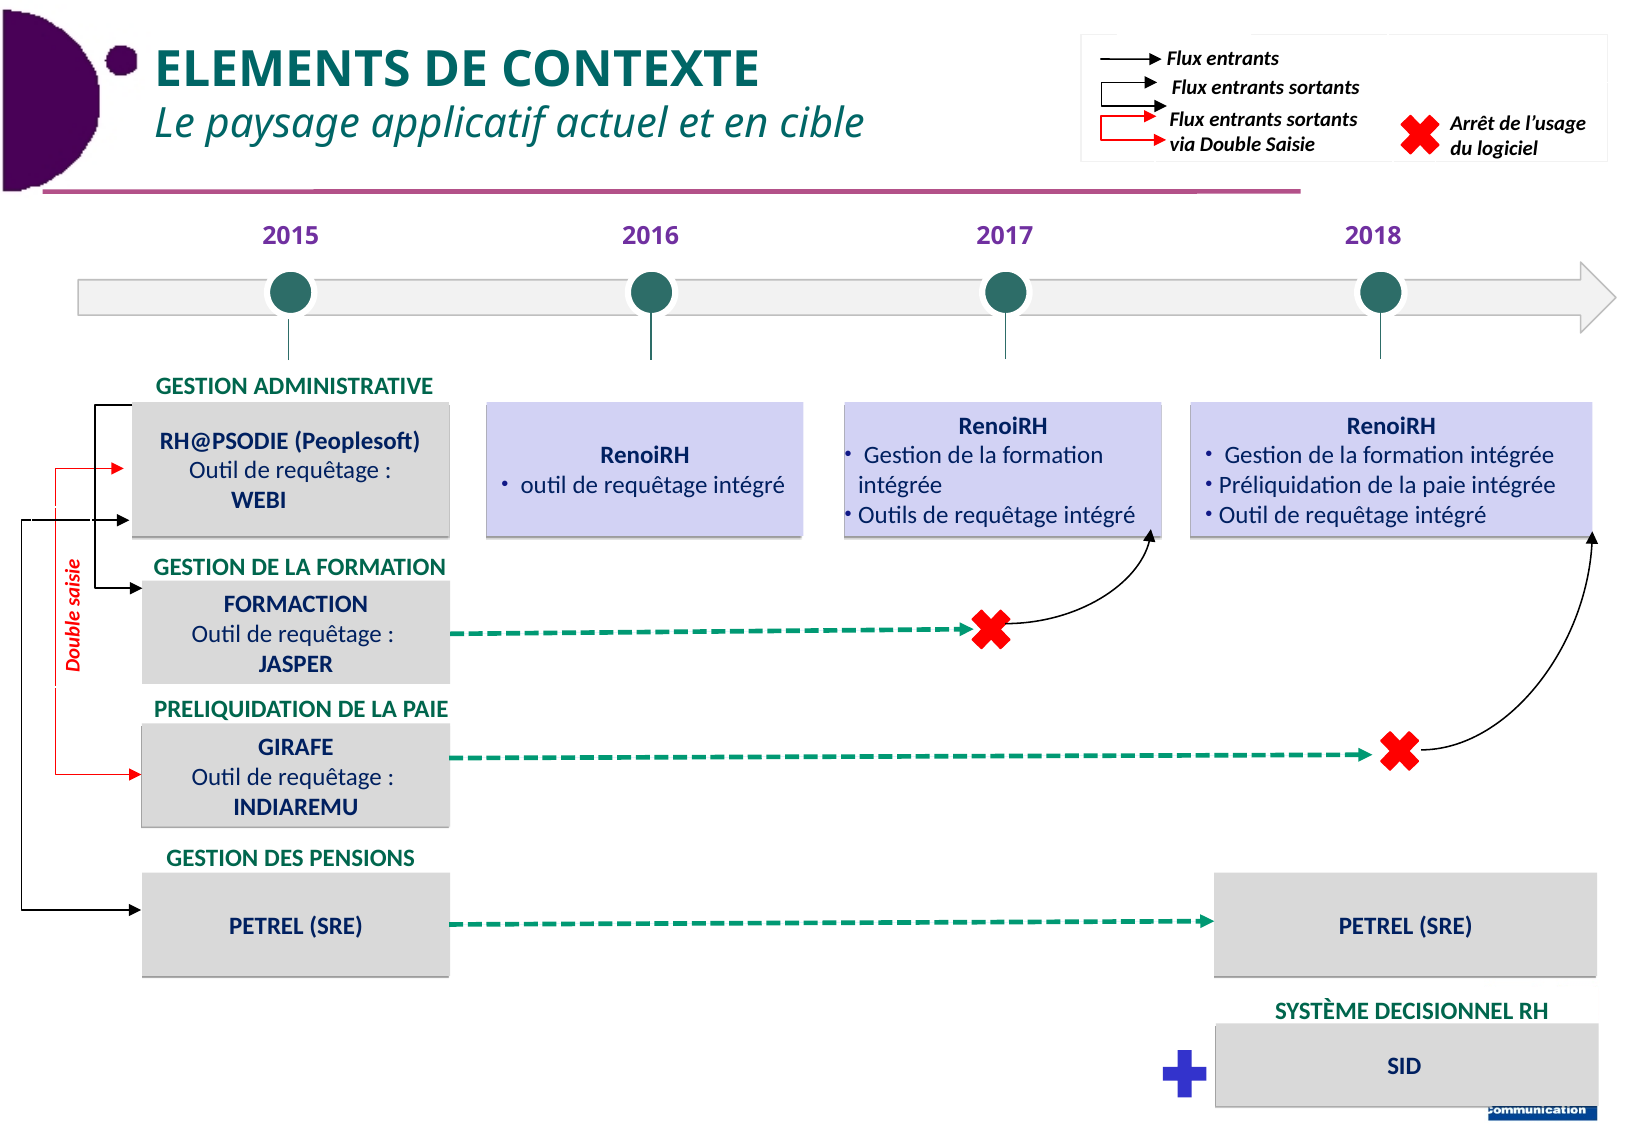

Légende
Flux entrants
Flux entrants sortants
Flux entrants sortants via Double Saisie
Arrêt de l’usage du logiciel
# ELEMENTS DE CONTEXTE Le paysage applicatif actuel et en cible
2015
2016
2017
2018
GESTION ADMINISTRATIVE
RH@PSODIE (Peoplesoft)
Outil de requêtage :
 WEBI
RenoiRH
 outil de requêtage intégré
RenoiRH
 Gestion de la formation intégrée
Outils de requêtage intégré
RenoiRH
 Gestion de la formation intégrée
Préliquidation de la paie intégrée
Outil de requêtage intégré
GESTION DE LA FORMATION
Double saisie
FORMACTION
Outil de requêtage :
JASPER
PRELIQUIDATION DE LA PAIE
GIRAFE
Outil de requêtage : INDIAREMU
GESTION DES PENSIONS
PETREL (SRE)
PETREL (SRE)
SYSTÈME DECISIONNEL RH
SID